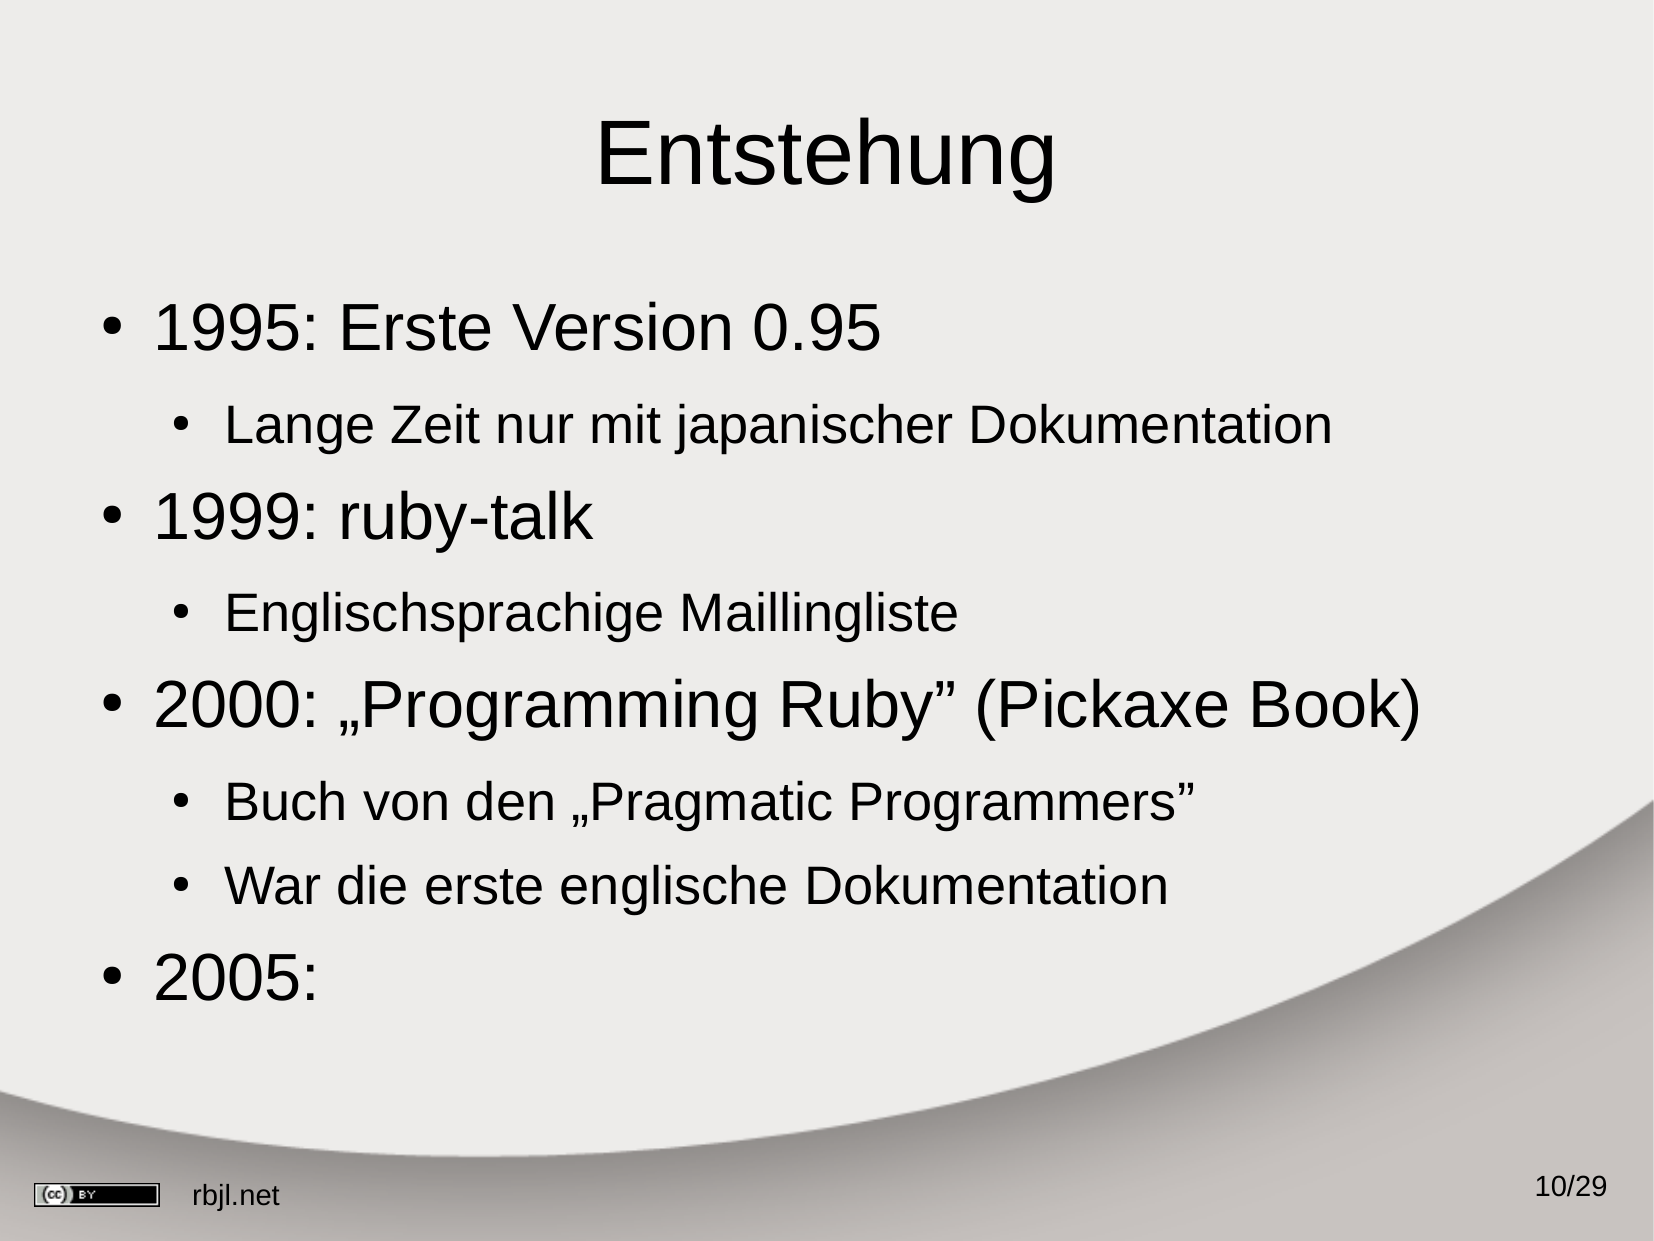

# Entstehung
1995: Erste Version 0.95
Lange Zeit nur mit japanischer Dokumentation
1999: ruby-talk
Englischsprachige Maillingliste
2000: „Programming Ruby” (Pickaxe Book)
Buch von den „Pragmatic Programmers”
War die erste englische Dokumentation
2005:
10